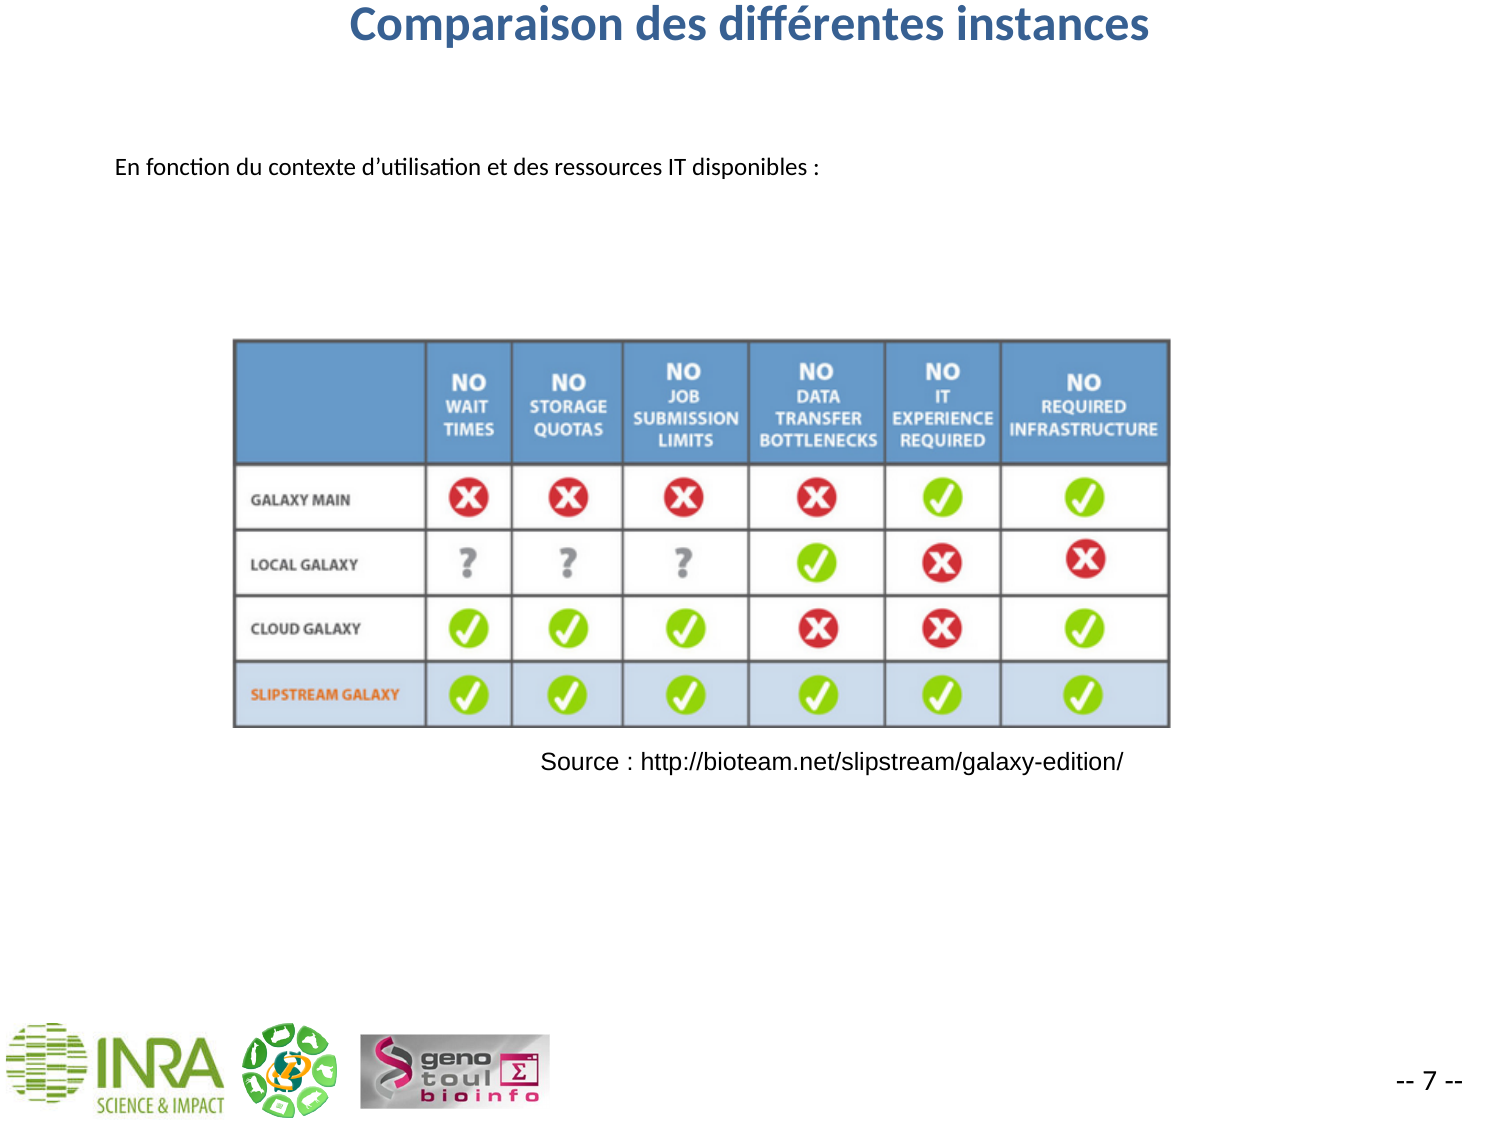

Comparaison des différentes instances
En fonction du contexte d’utilisation et des ressources IT disponibles :
Source : http://bioteam.net/slipstream/galaxy-edition/